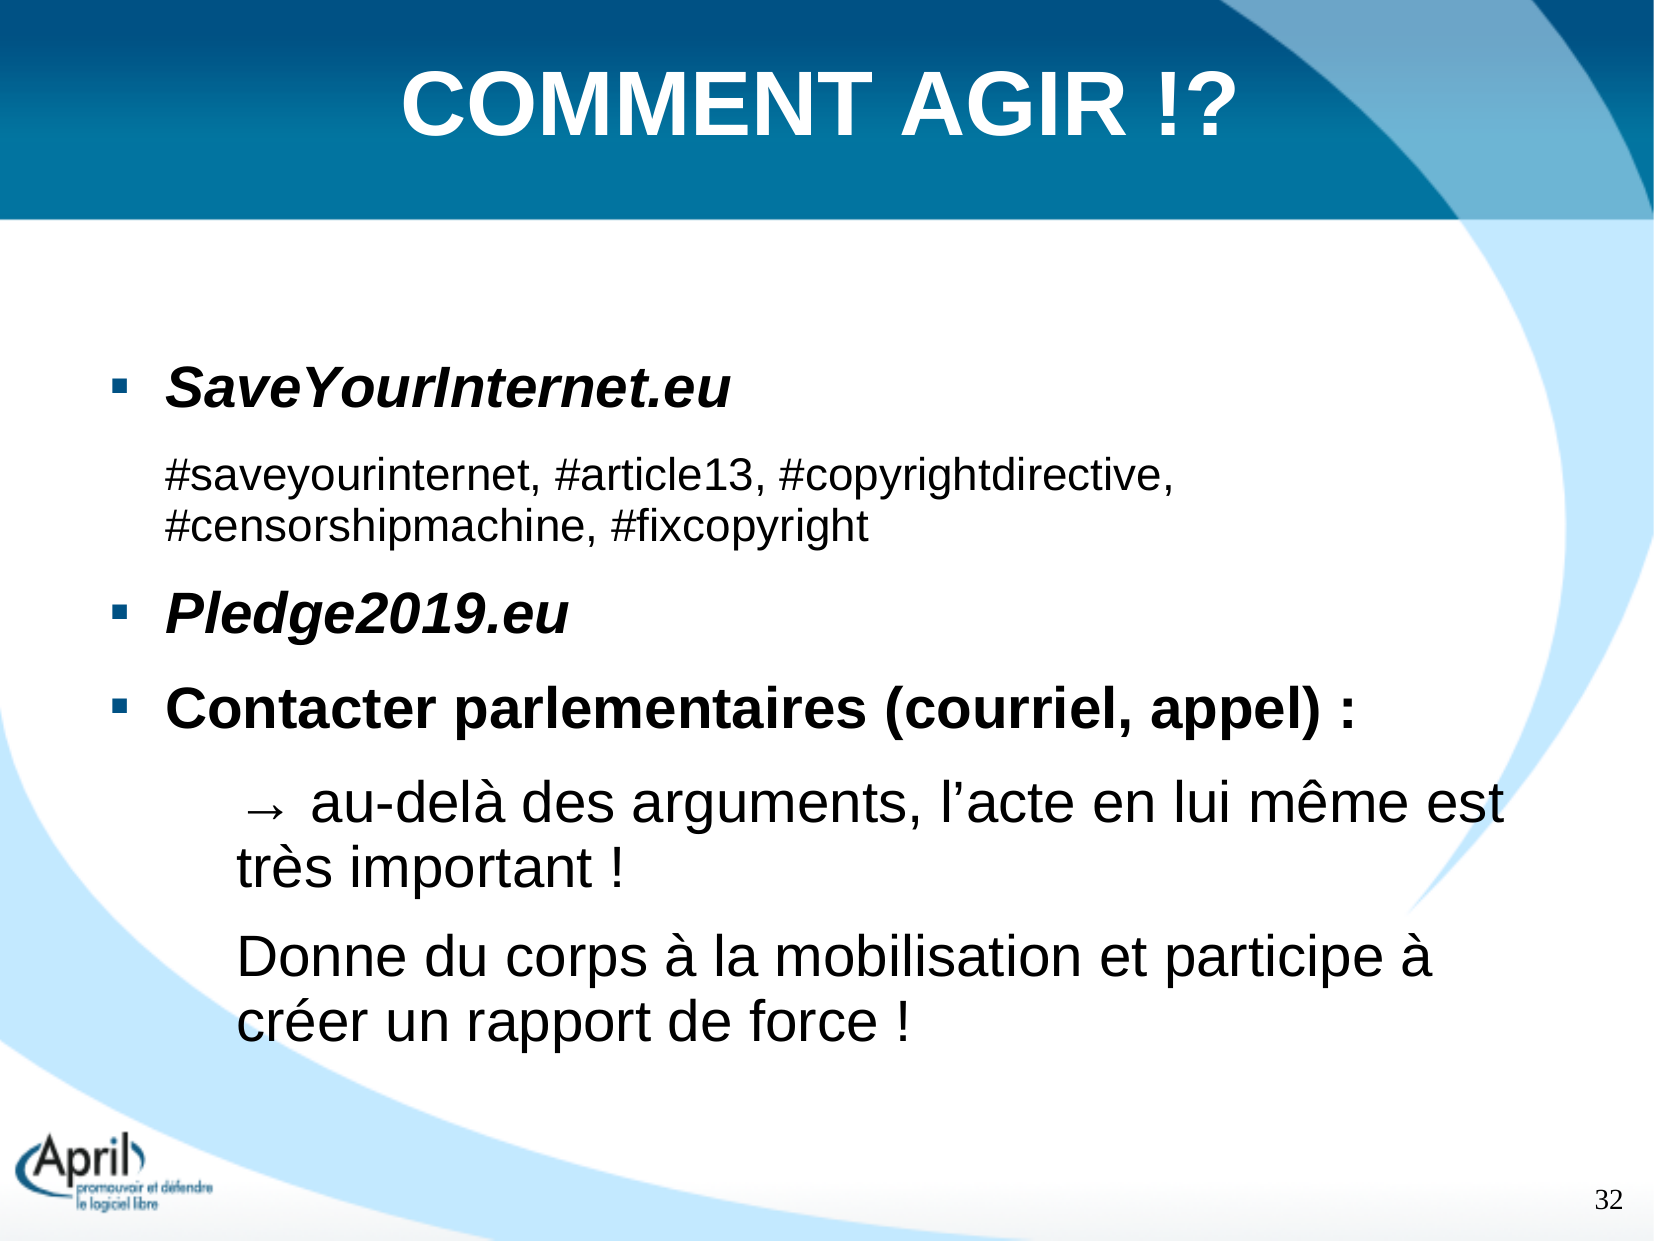

# COMMENT AGIR !?
SaveYourInternet.eu
#saveyourinternet, #article13, #copyrightdirective, #censorshipmachine, #fixcopyright
Pledge2019.eu
Contacter parlementaires (courriel, appel) :
→ au-delà des arguments, l’acte en lui même est très important !
Donne du corps à la mobilisation et participe à créer un rapport de force !
32